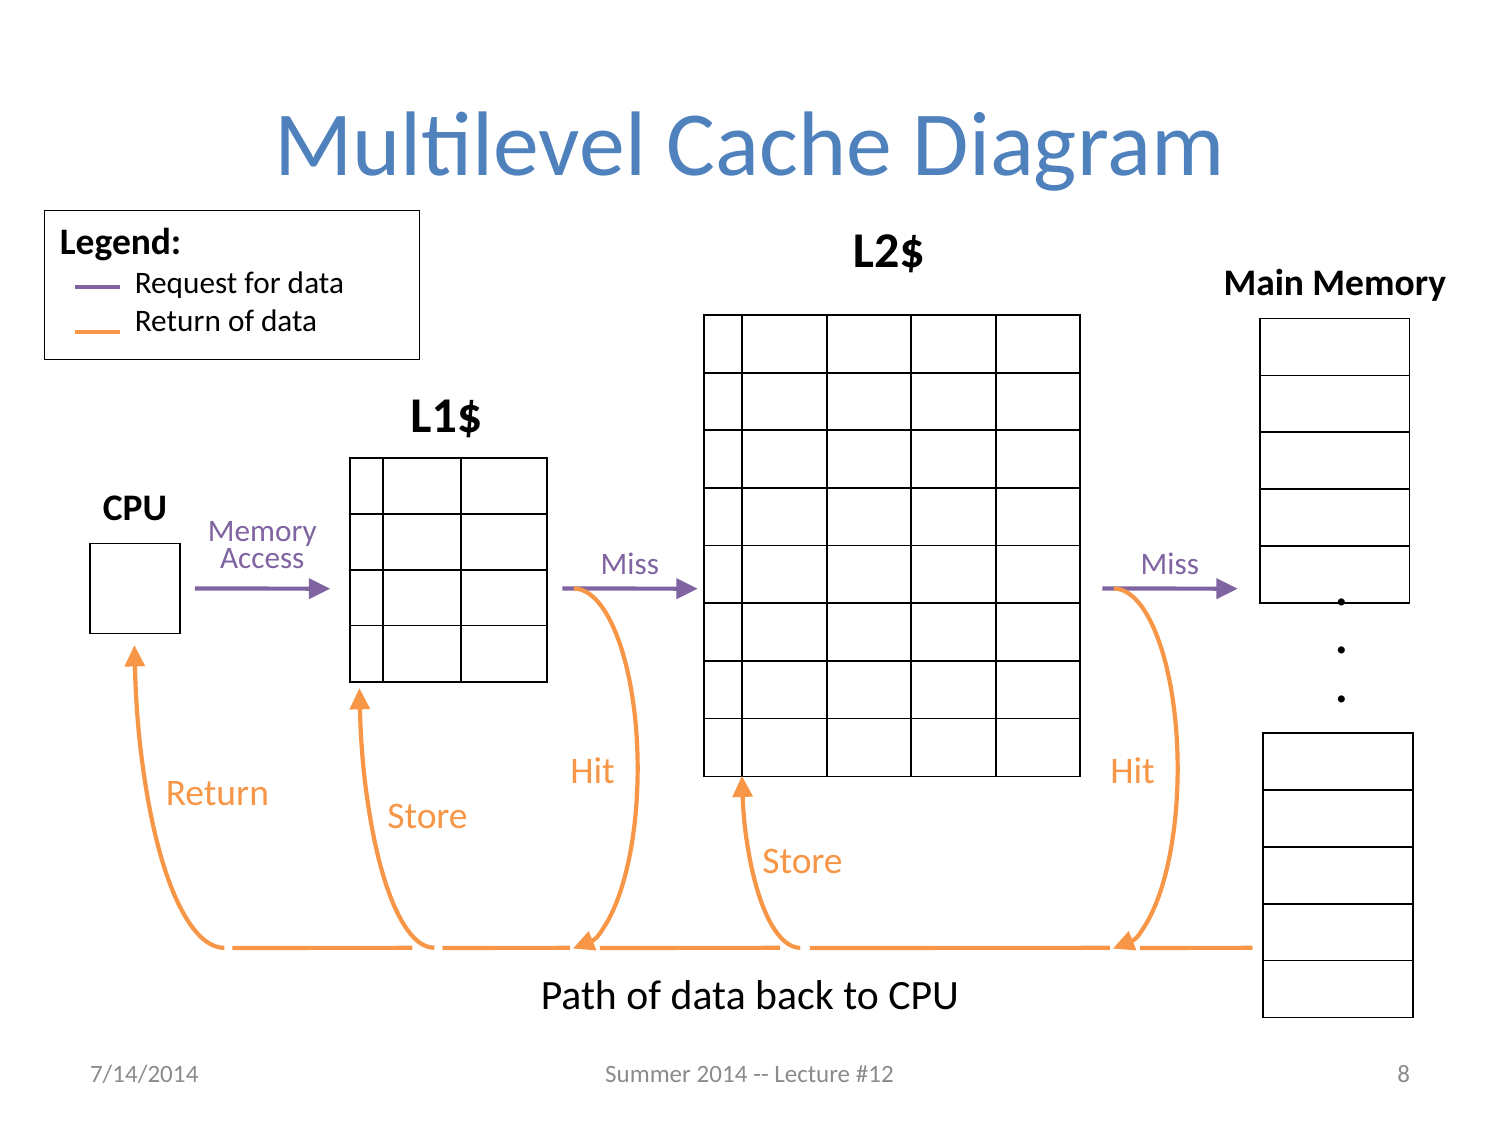

# Multilevel Cache Diagram
Legend:
	Request for data
	Return of data
L2$
Main Memory
| | | | | |
| --- | --- | --- | --- | --- |
| | | | | |
| | | | | |
| | | | | |
| | | | | |
| | | | | |
| | | | | |
| | | | | |
Return
| |
| --- |
| |
| |
| |
| |
L1$
Store
| | | |
| --- | --- | --- |
| | | |
| | | |
| | | |
CPU
Memory
Access
Miss
Miss
| |
| --- |
.
.
.
Store
Hit
Hit
| |
| --- |
| |
| |
| |
| |
Path of data back to CPU
7/14/2014
Summer 2014 -- Lecture #12